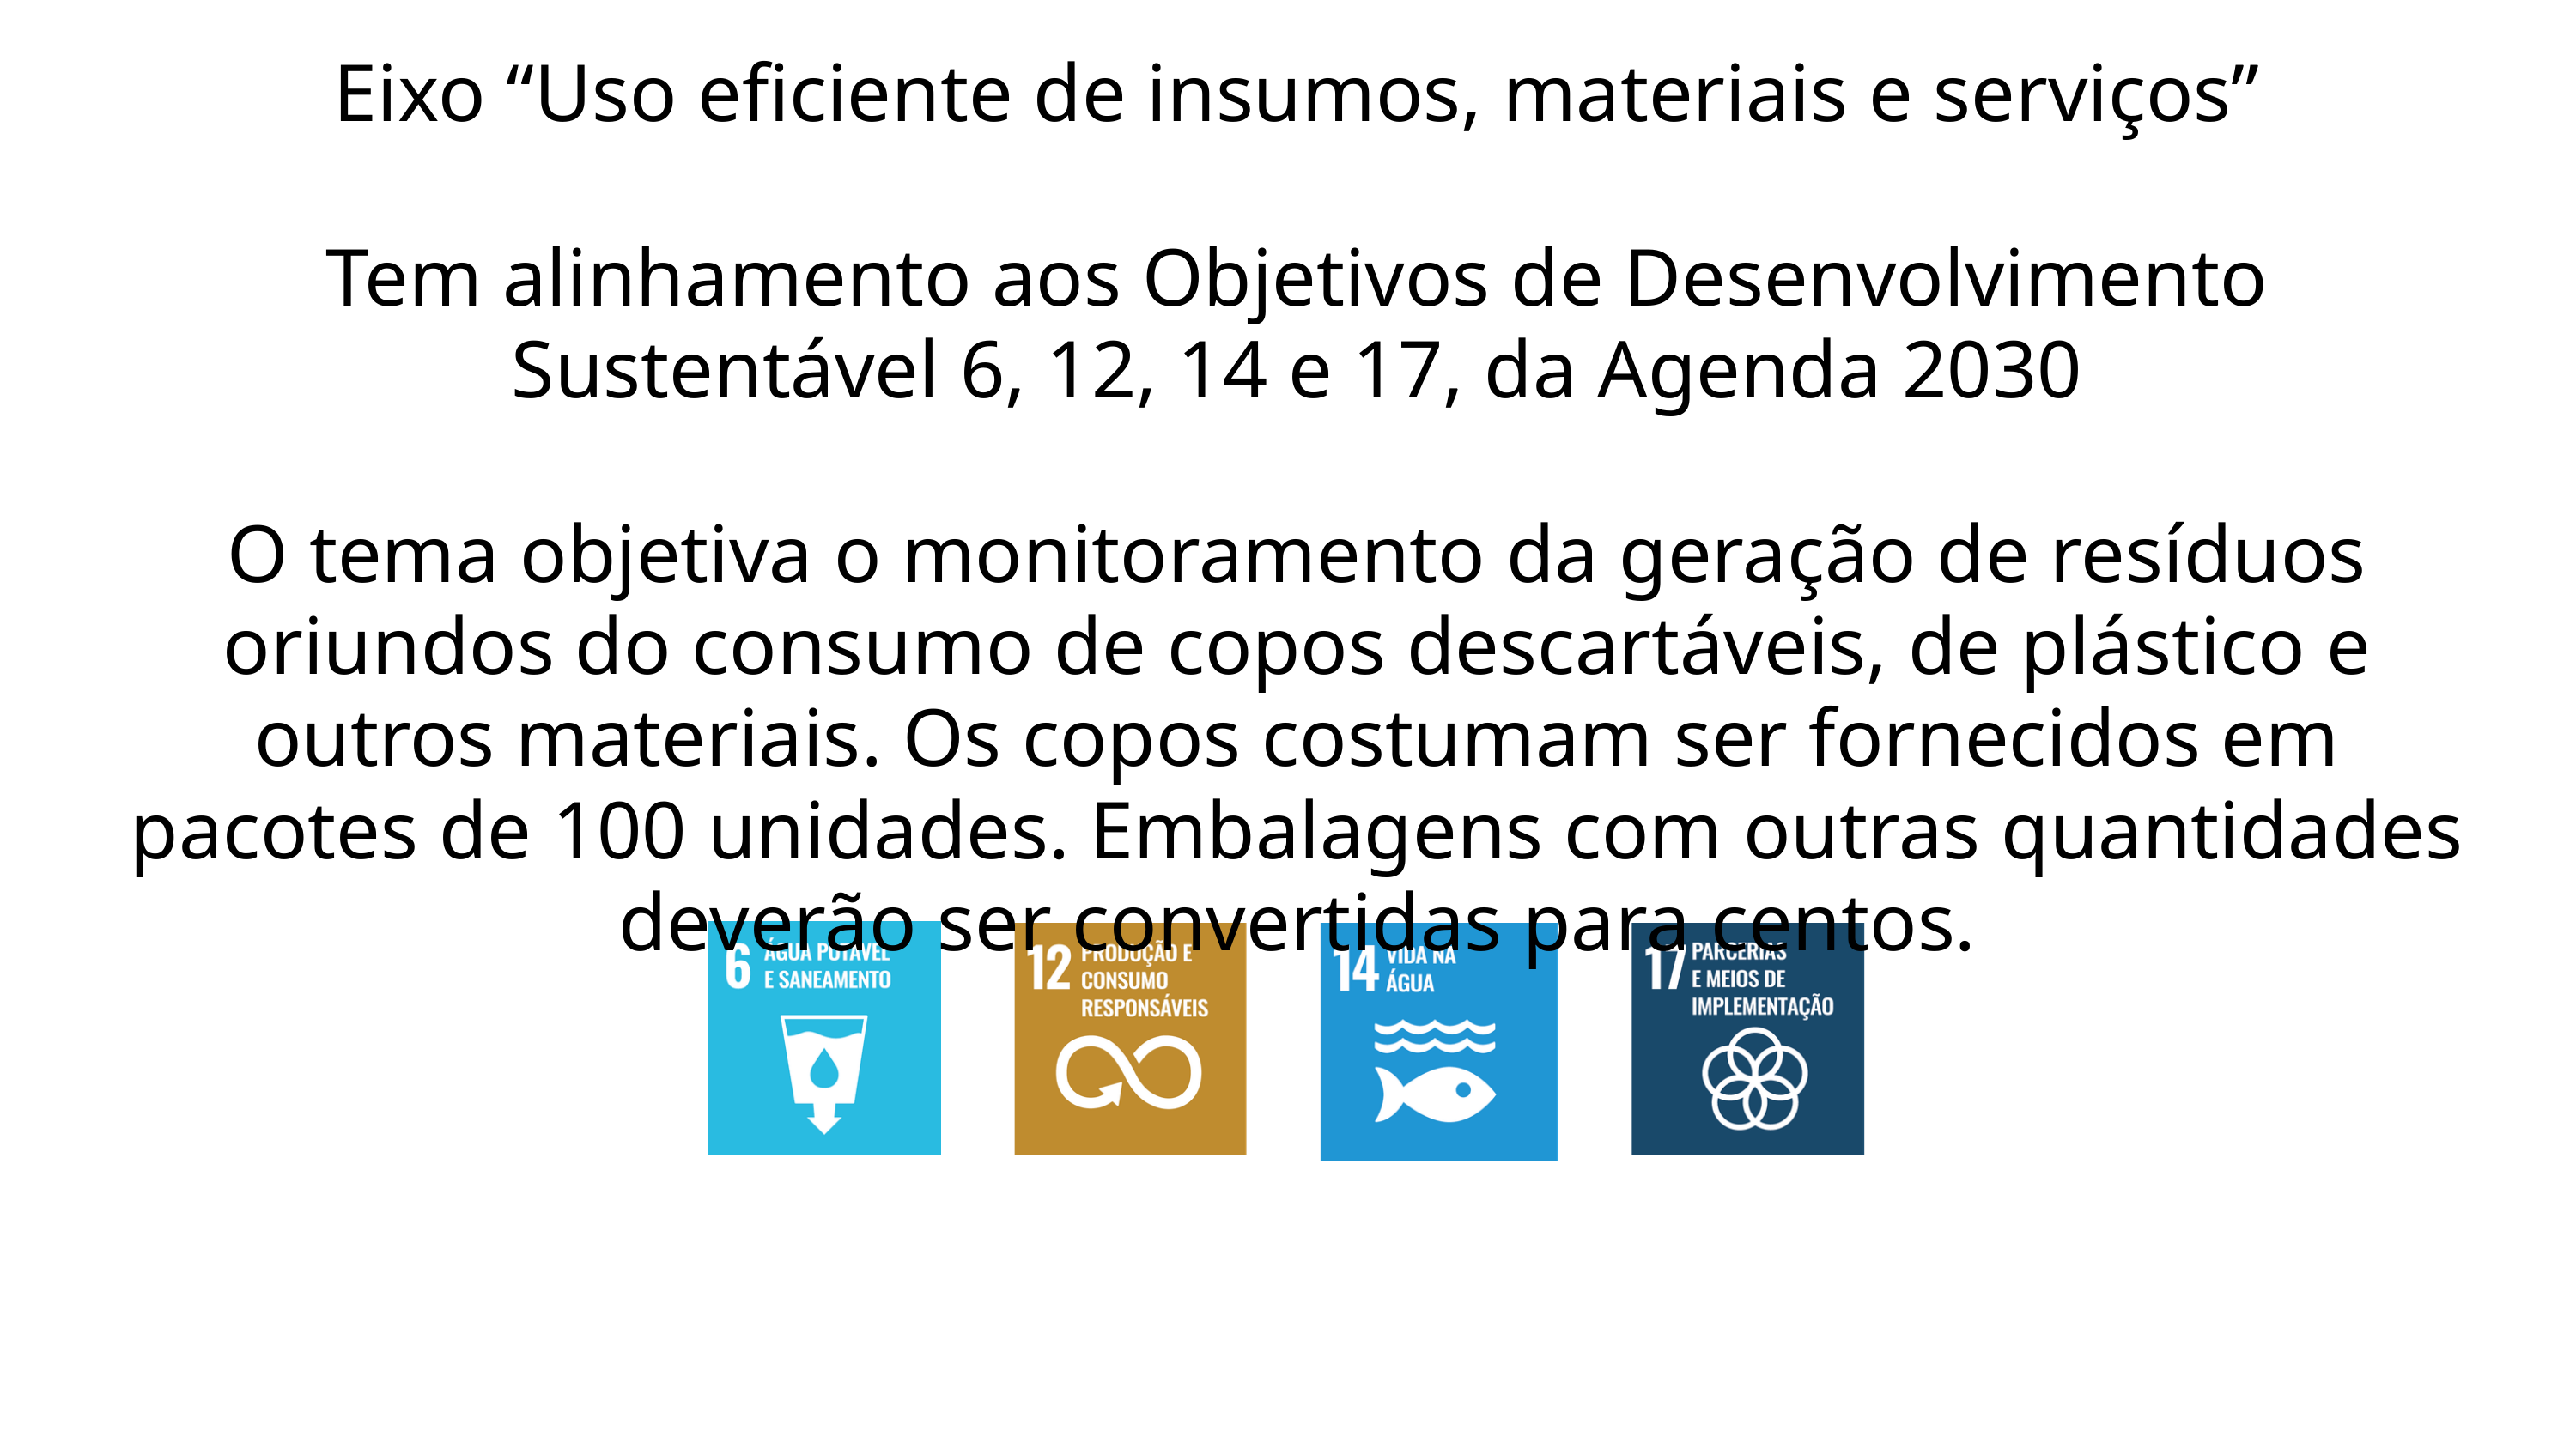

Eixo “Uso eficiente de insumos, materiais e serviços”
Tem alinhamento aos Objetivos de Desenvolvimento Sustentável 6, 12, 14 e 17, da Agenda 2030
O tema objetiva o monitoramento da geração de resíduos oriundos do consumo de copos descartáveis, de plástico e outros materiais. Os copos costumam ser fornecidos em pacotes de 100 unidades. Embalagens com outras quantidades deverão ser convertidas para centos.